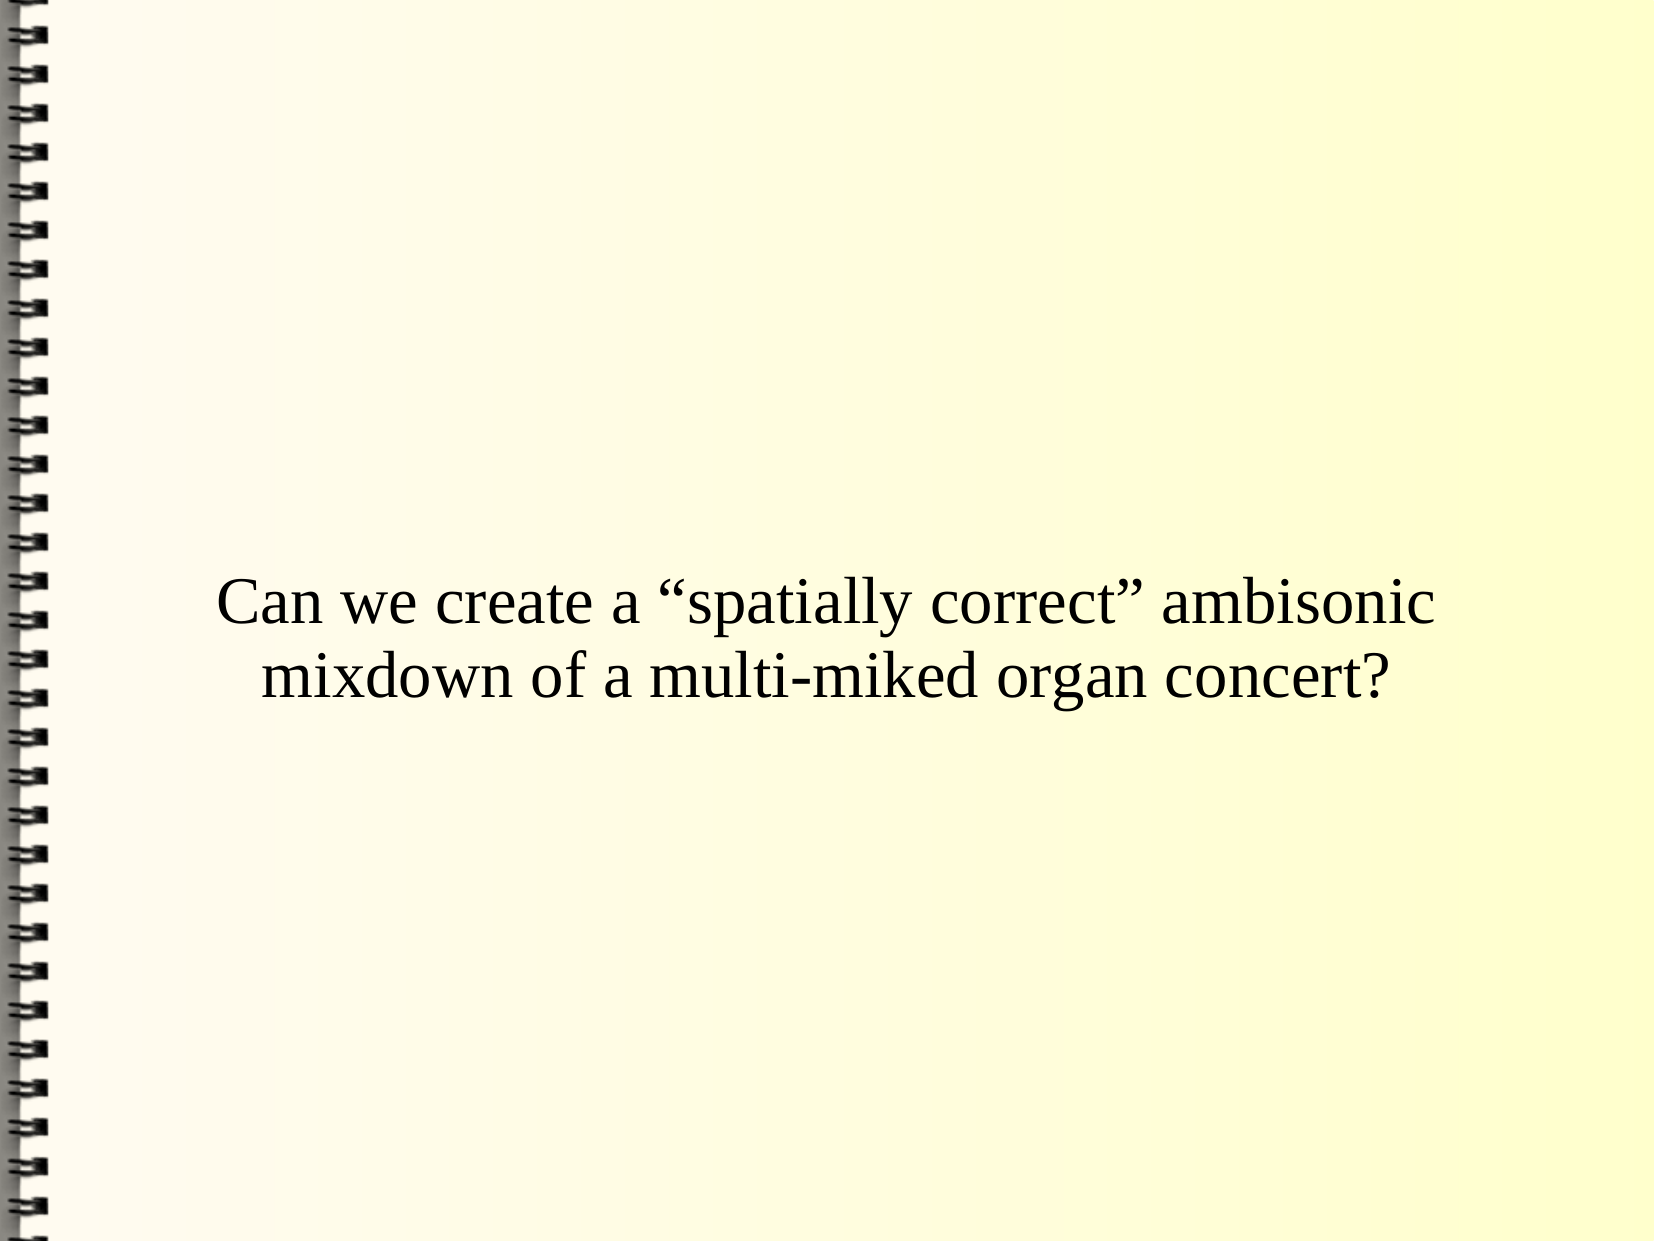

# Can we create a “spatially correct” ambisonic mixdown of a multi-miked organ concert?